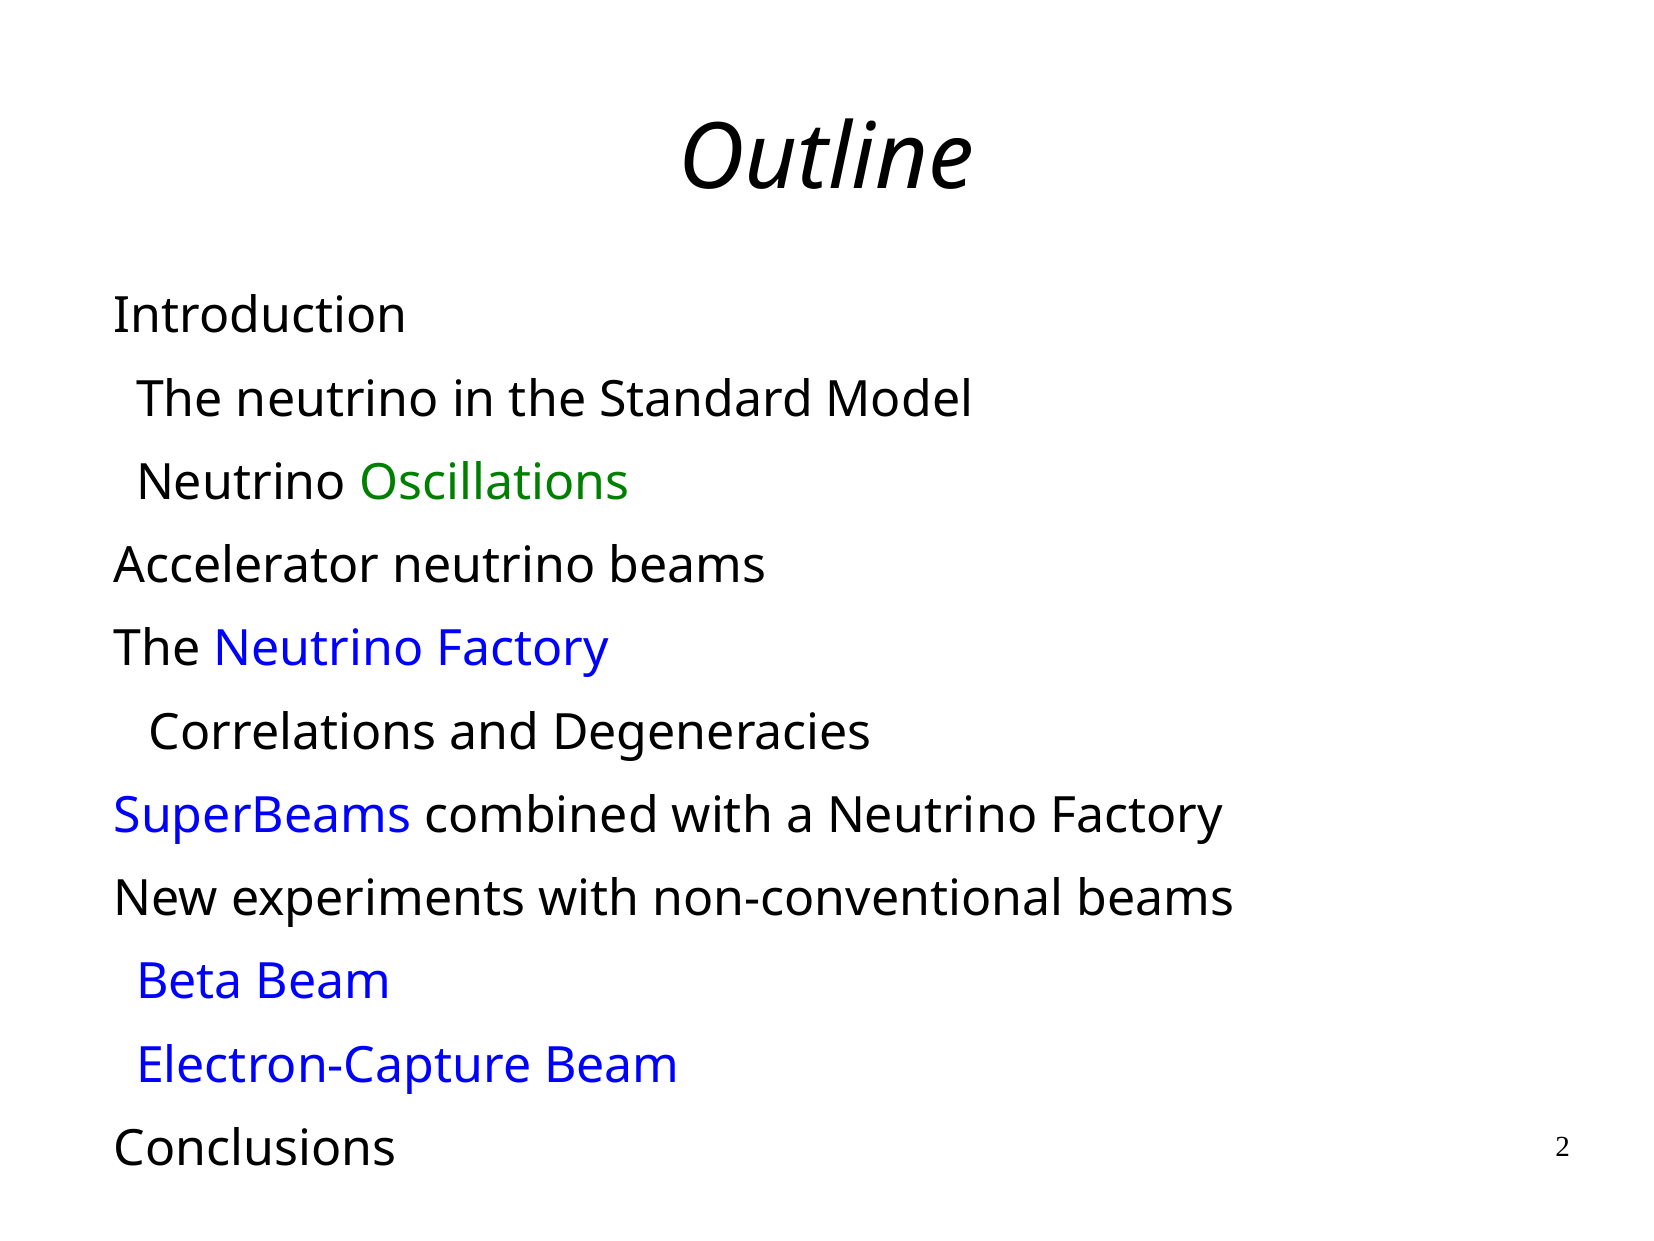

# Outline
 Introduction
The neutrino in the Standard Model
Neutrino Oscillations
 Accelerator neutrino beams
 The Neutrino Factory
 Correlations and Degeneracies
 SuperBeams combined with a Neutrino Factory
 New experiments with non-conventional beams
Beta Beam
Electron-Capture Beam
 Conclusions
2